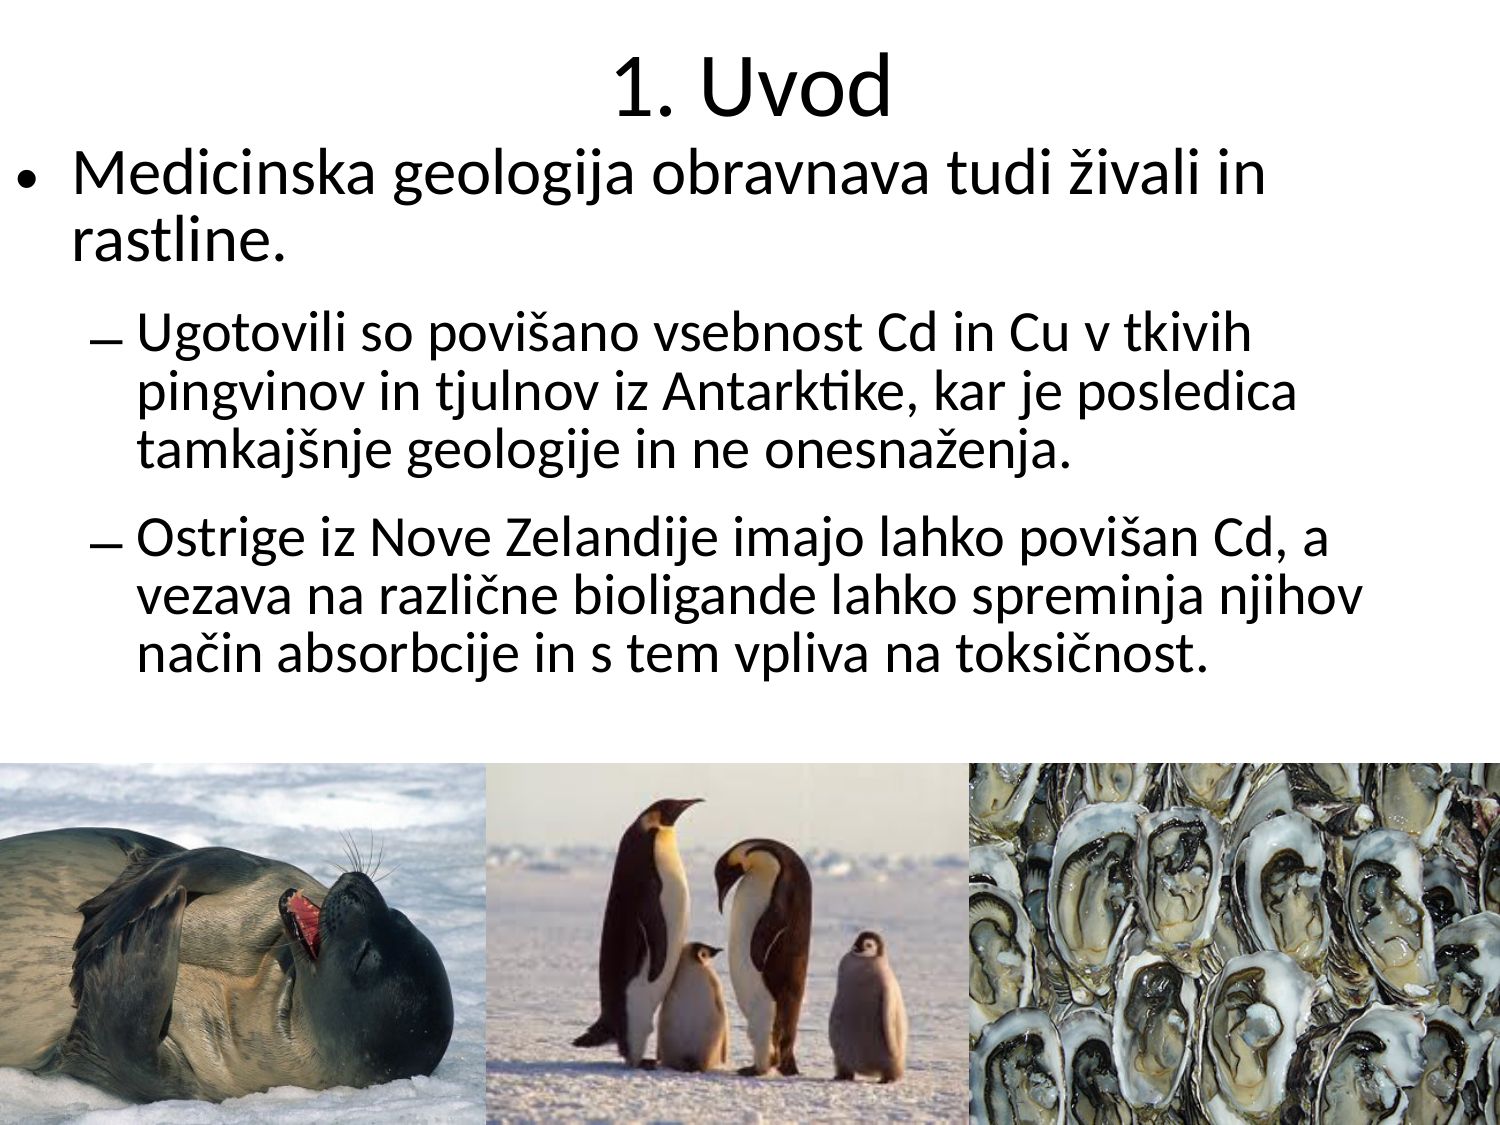

# 1. Uvod
Medicinska geologija obravnava tudi živali in rastline.
Ugotovili so povišano vsebnost Cd in Cu v tkivih pingvinov in tjulnov iz Antarktike, kar je posledica tamkajšnje geologije in ne onesnaženja.
Ostrige iz Nove Zelandije imajo lahko povišan Cd, a vezava na različne bioligande lahko spreminja njihov način absorbcije in s tem vpliva na toksičnost.